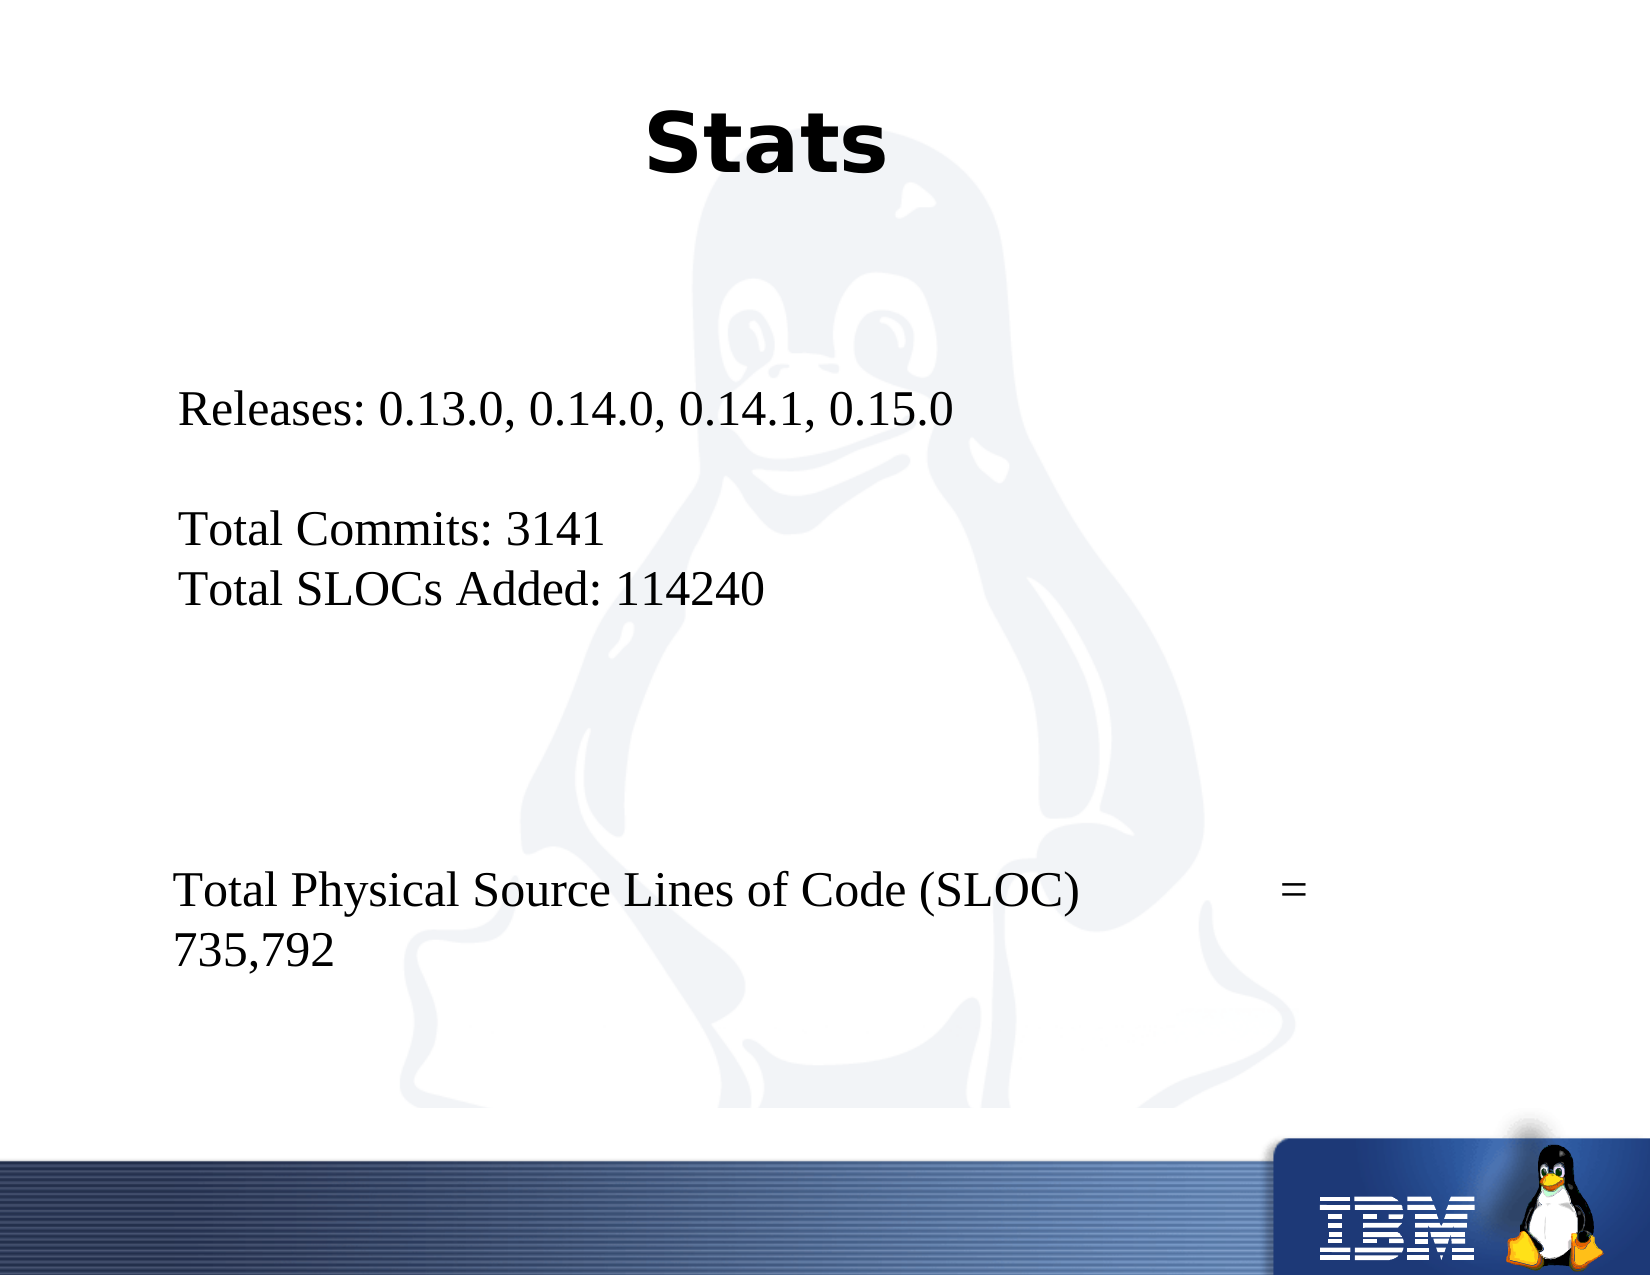

# Stats
Releases: 0.13.0, 0.14.0, 0.14.1, 0.15.0
Total Commits: 3141
Total SLOCs Added: 114240
Total Physical Source Lines of Code (SLOC) = 735,792